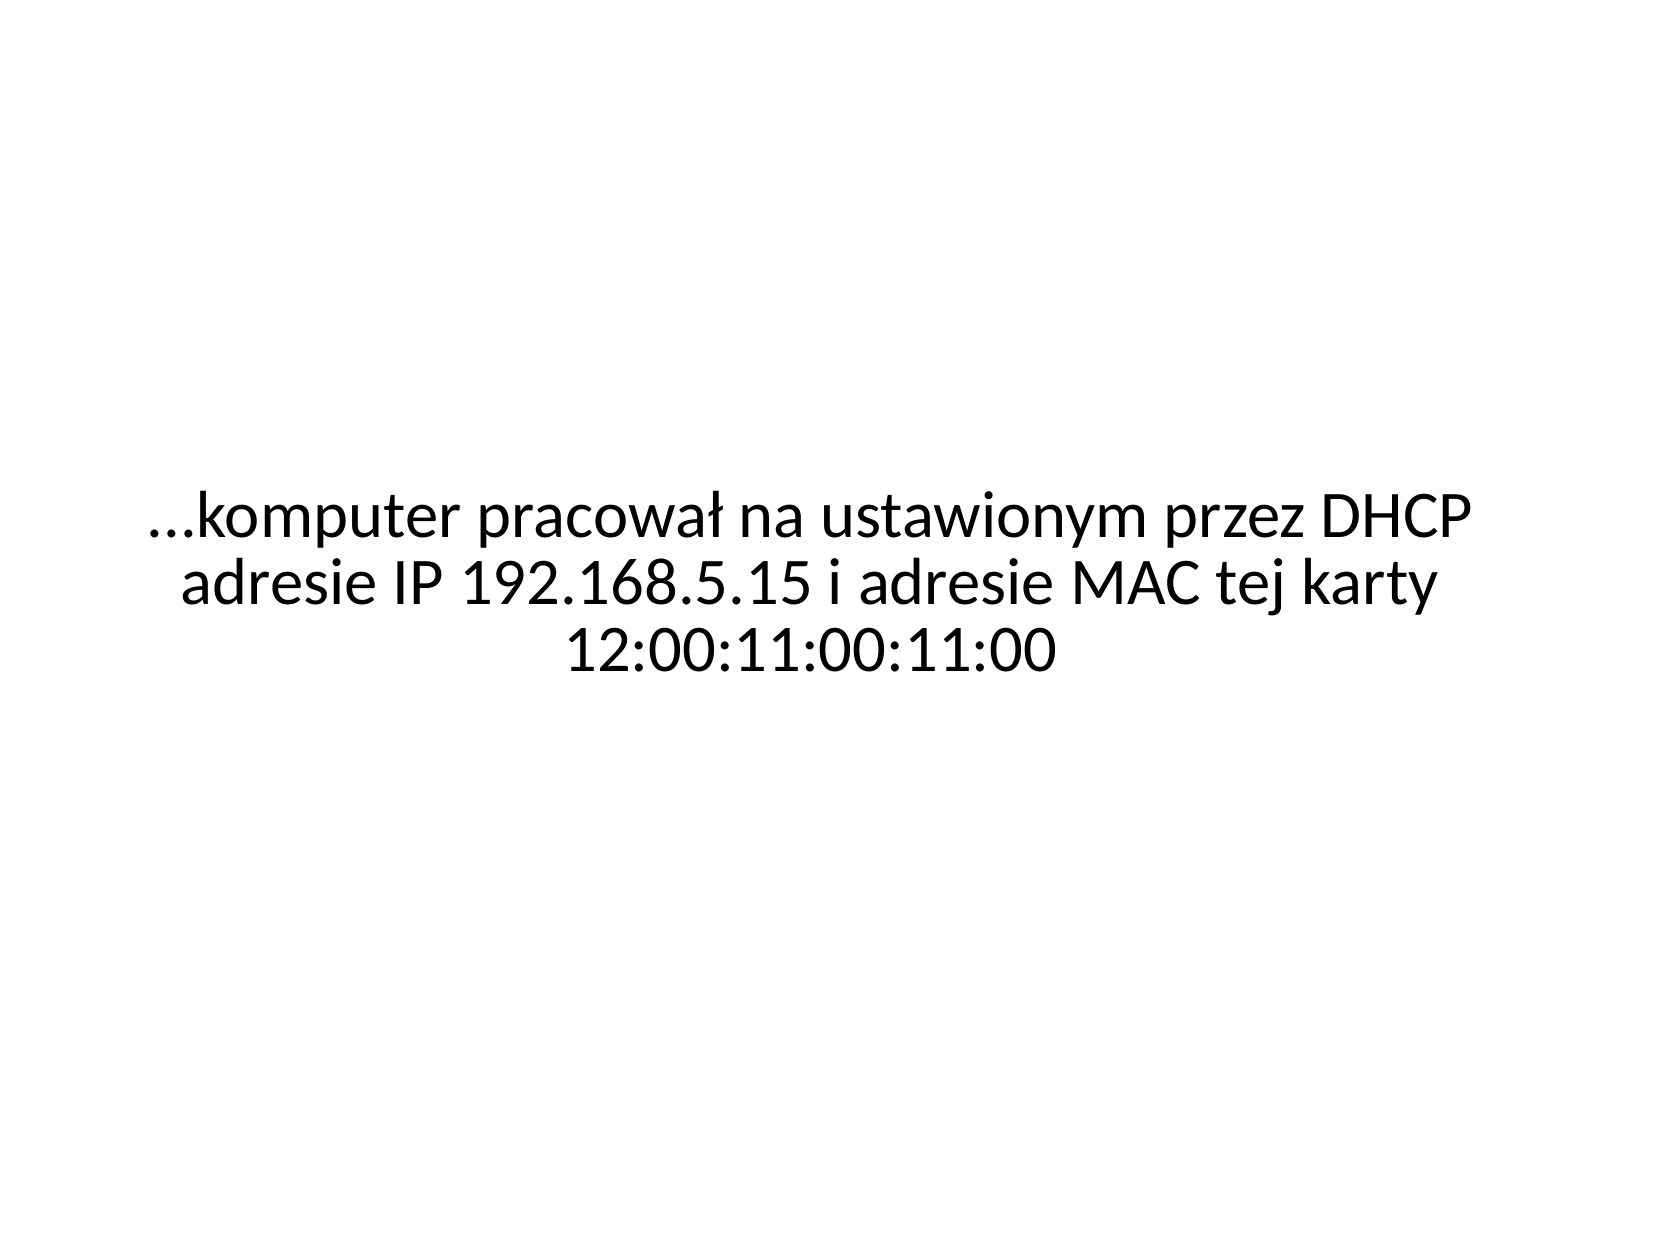

# A gdyby...
...komputer pracował na ustawionym przez DHCP adresie IP 192.168.5.15 i adresie MAC tej karty 12:00:11:00:11:00